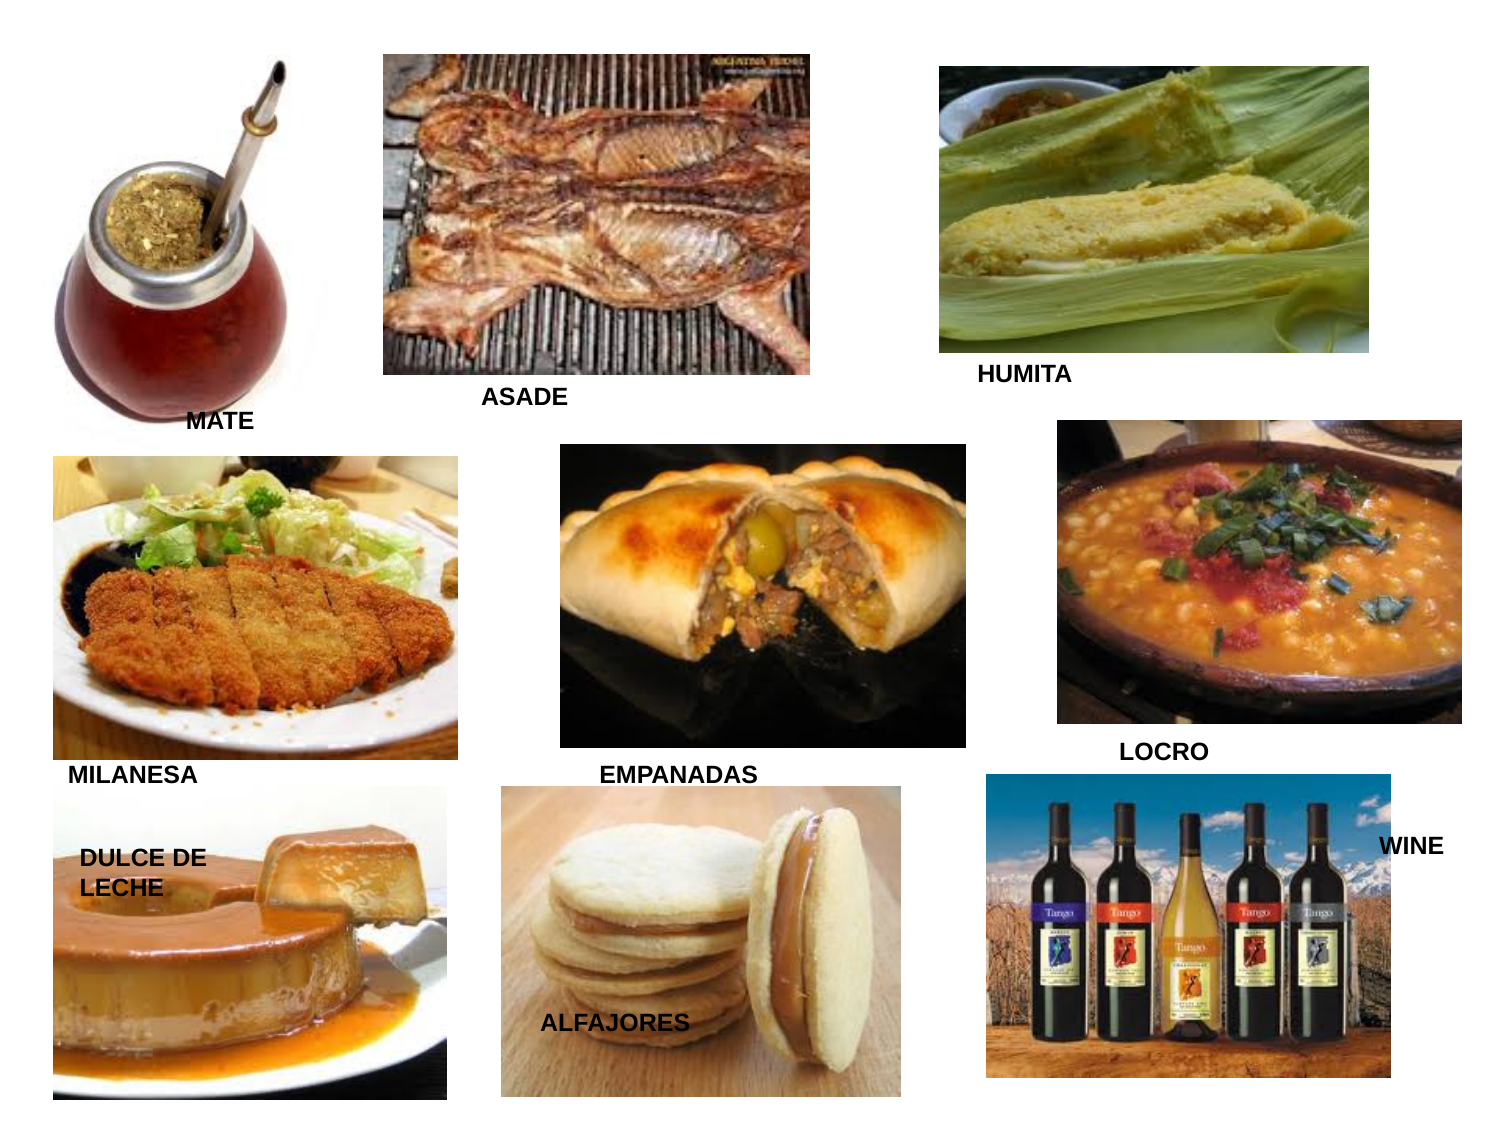

HUMITA
ASADE
MATE
LOCRO
MILANESA
EMPANADAS
WINE
DULCE DE LECHE
ALFAJORES